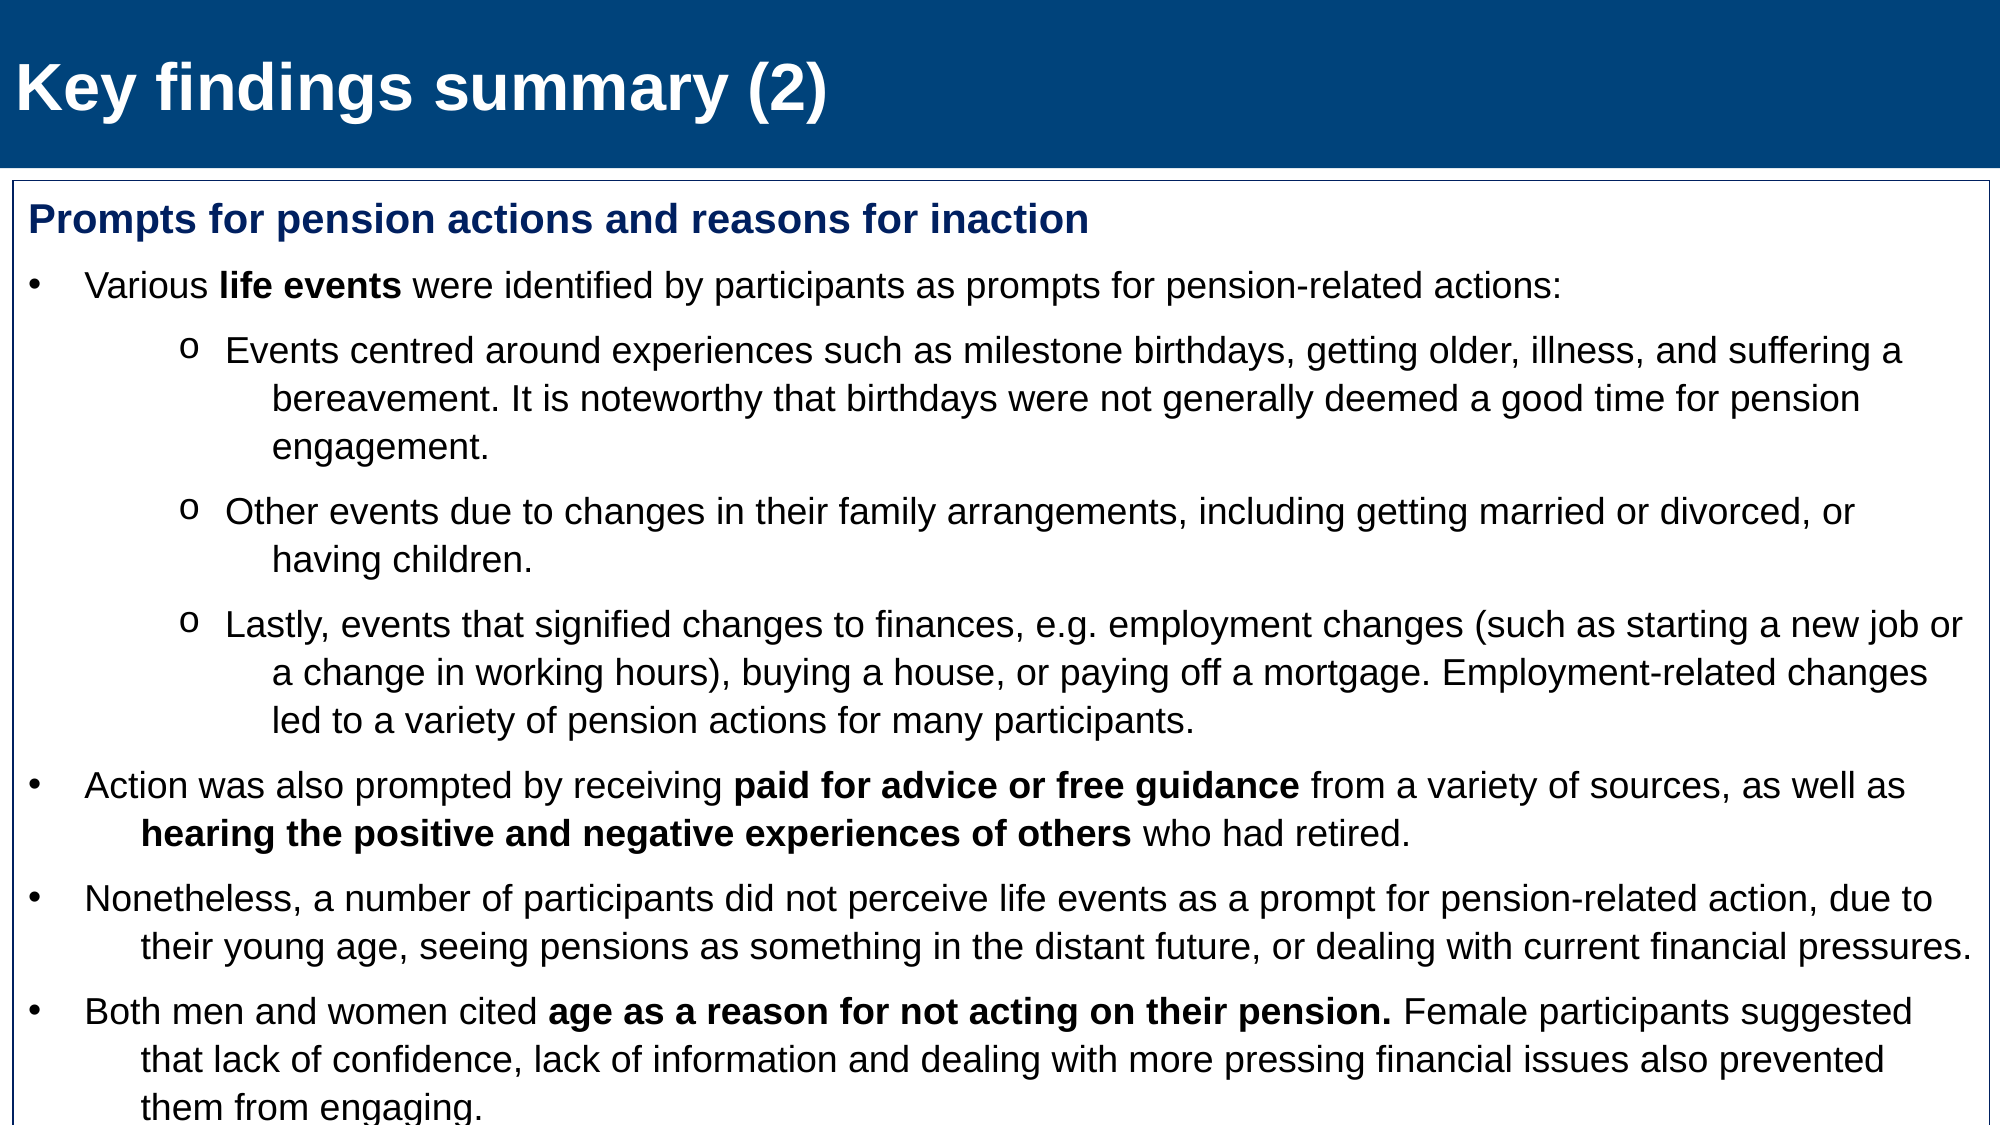

# Key findings summary (2)
Prompts for pension actions and reasons for inaction
Various life events were identified by participants as prompts for pension-related actions:
Events centred around experiences such as milestone birthdays, getting older, illness, and suffering a bereavement. It is noteworthy that birthdays were not generally deemed a good time for pension engagement.
Other events due to changes in their family arrangements, including getting married or divorced, or having children.
Lastly, events that signified changes to finances, e.g. employment changes (such as starting a new job or a change in working hours), buying a house, or paying off a mortgage. Employment-related changes led to a variety of pension actions for many participants.
Action was also prompted by receiving paid for advice or free guidance from a variety of sources, as well as hearing the positive and negative experiences of others who had retired.
Nonetheless, a number of participants did not perceive life events as a prompt for pension-related action, due to their young age, seeing pensions as something in the distant future, or dealing with current financial pressures.
Both men and women cited age as a reason for not acting on their pension. Female participants suggested that lack of confidence, lack of information and dealing with more pressing financial issues also prevented them from engaging.